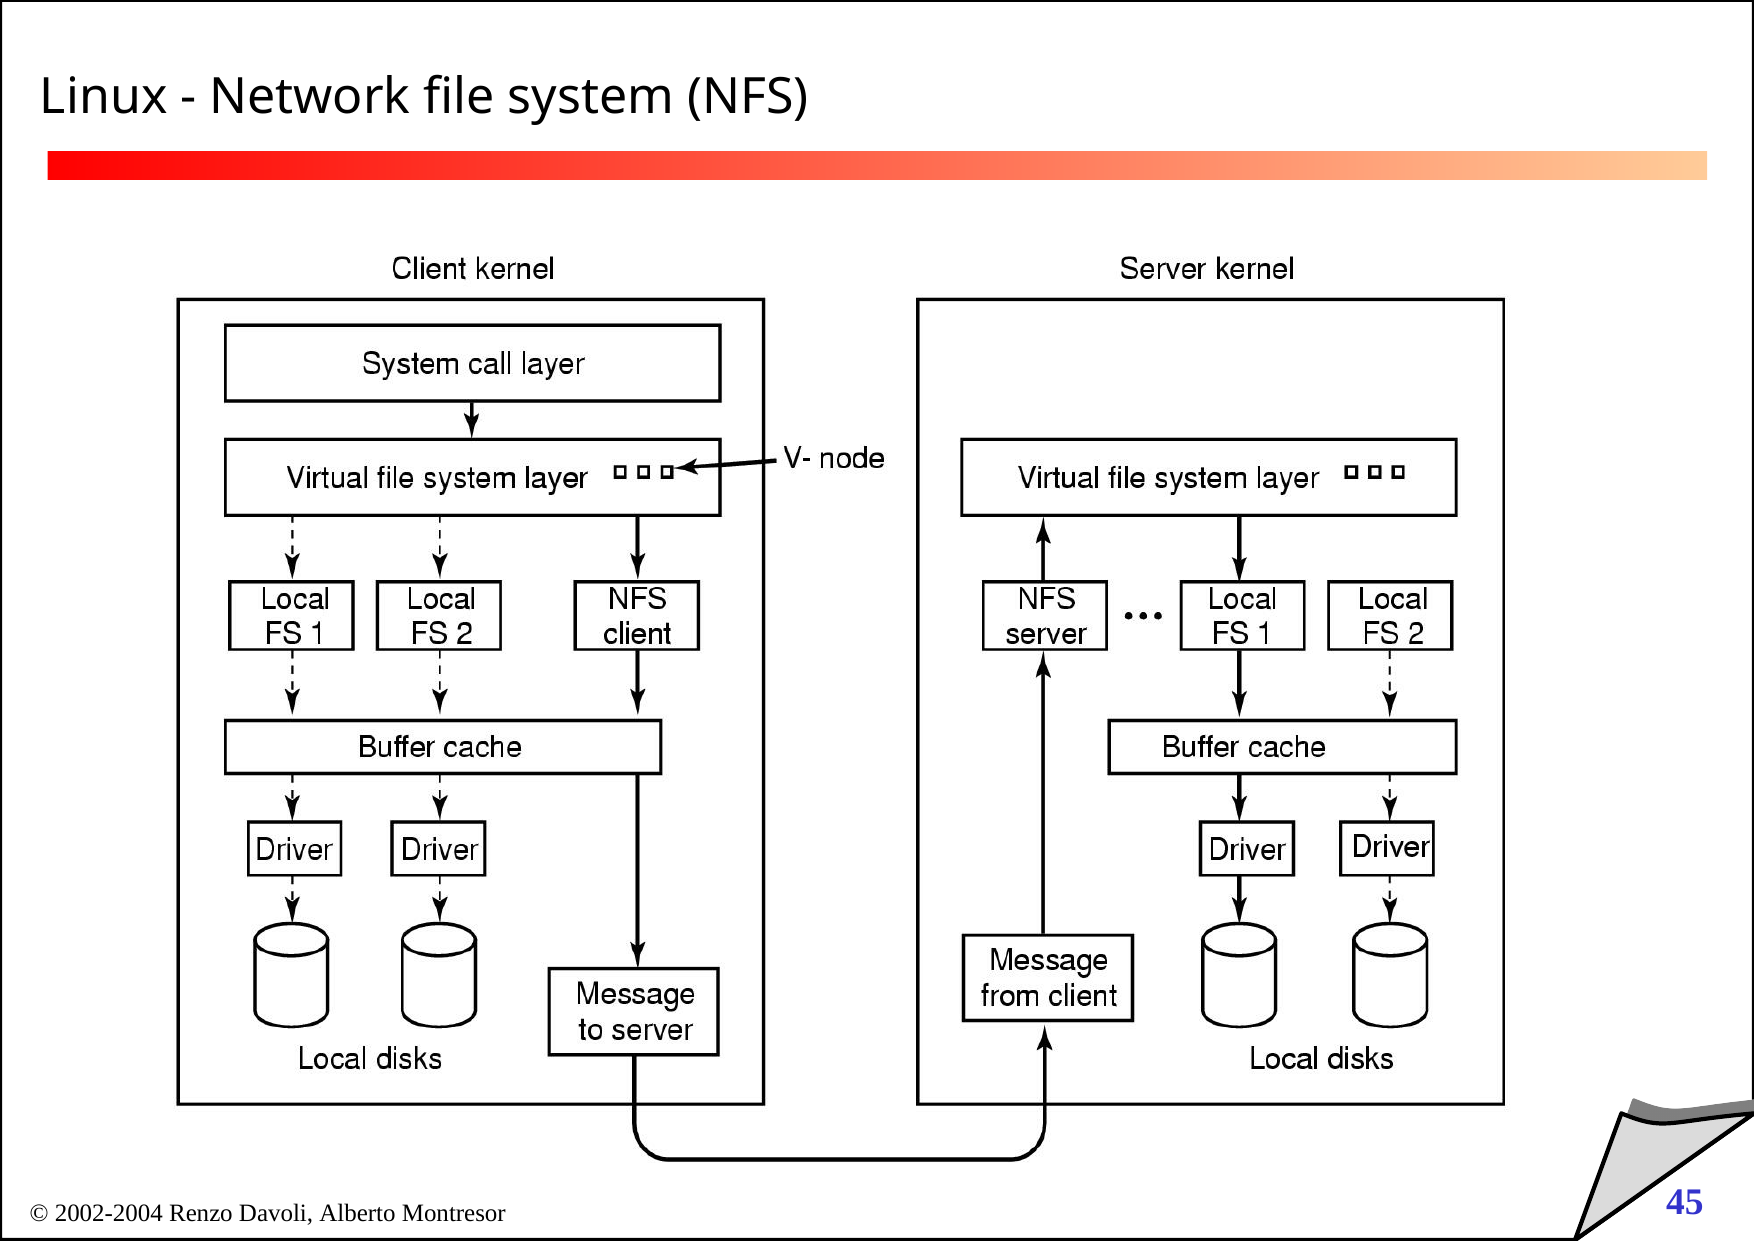

# Linux - Network file system (NFS)